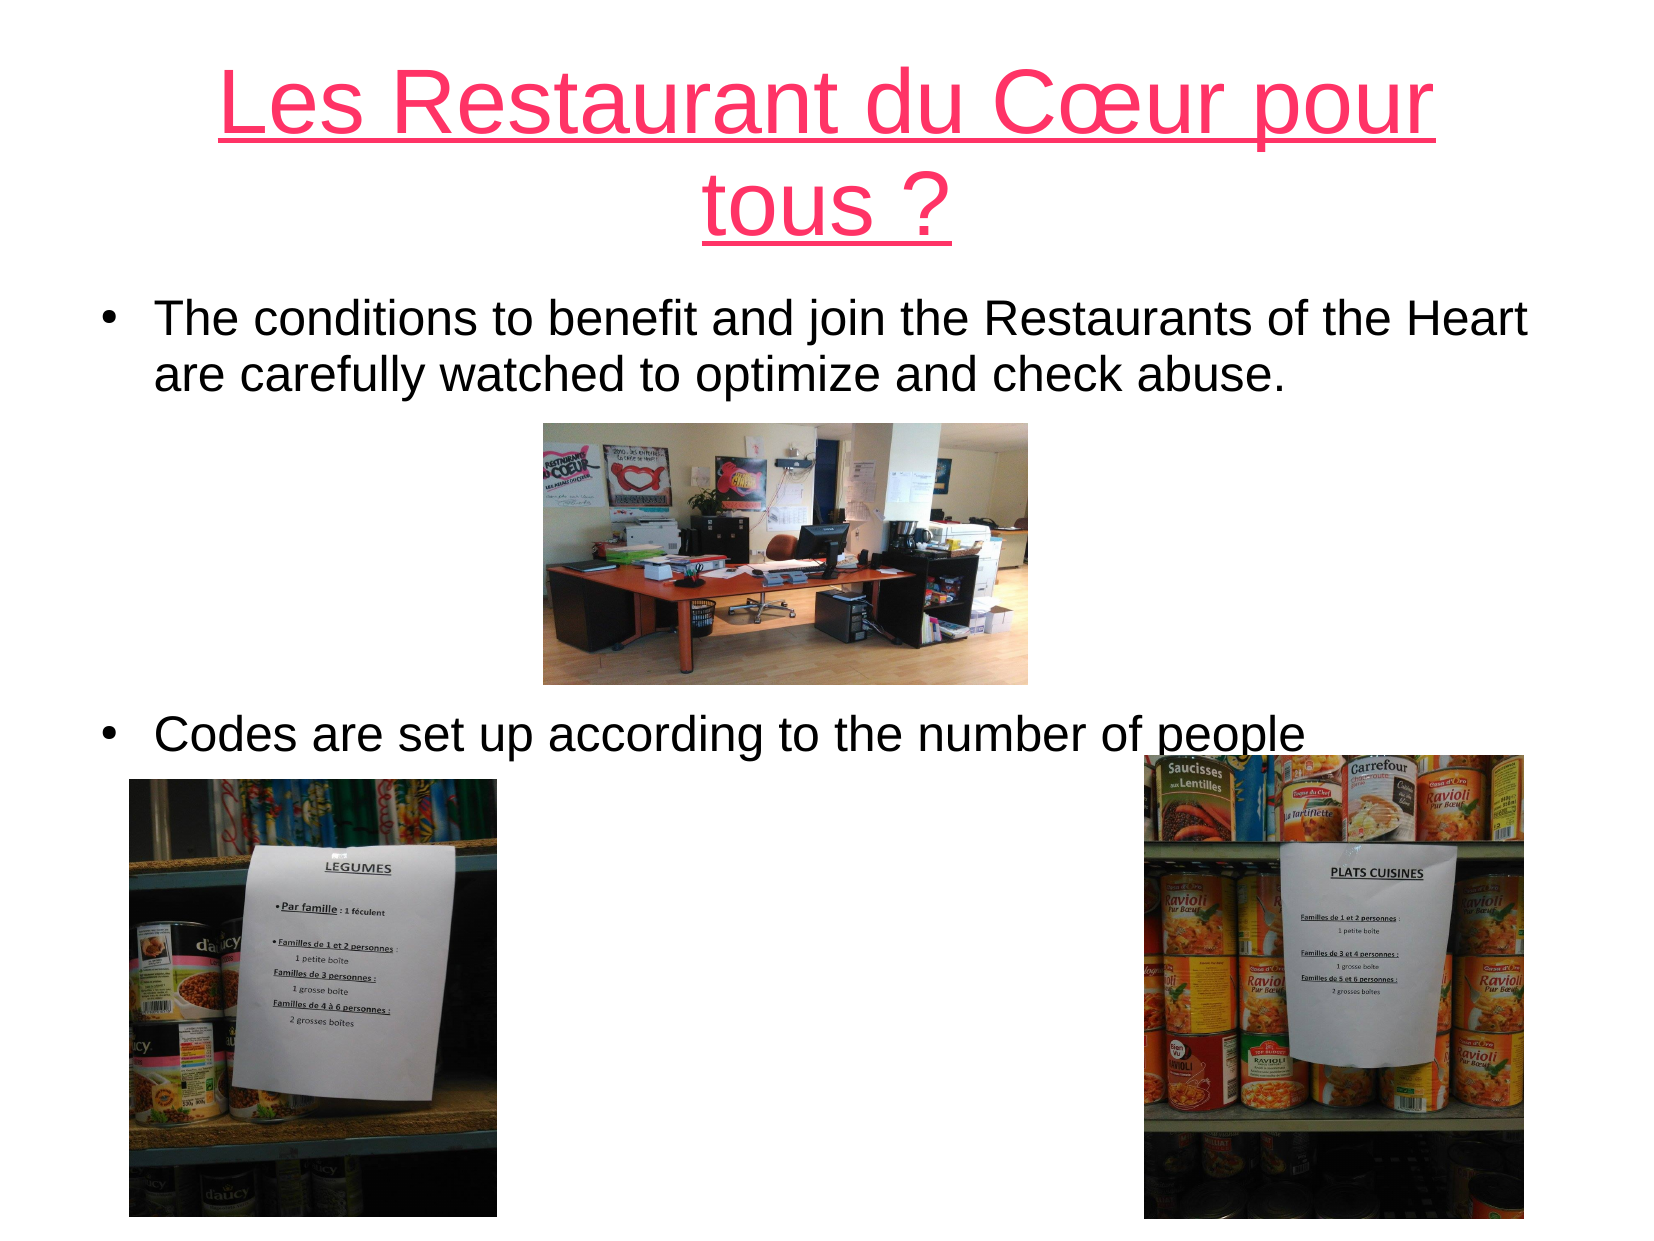

# Les Restaurant du Cœur pour tous ?
The conditions to benefit and join the Restaurants of the Heart are carefully watched to optimize and check abuse.
Codes are set up according to the number of people